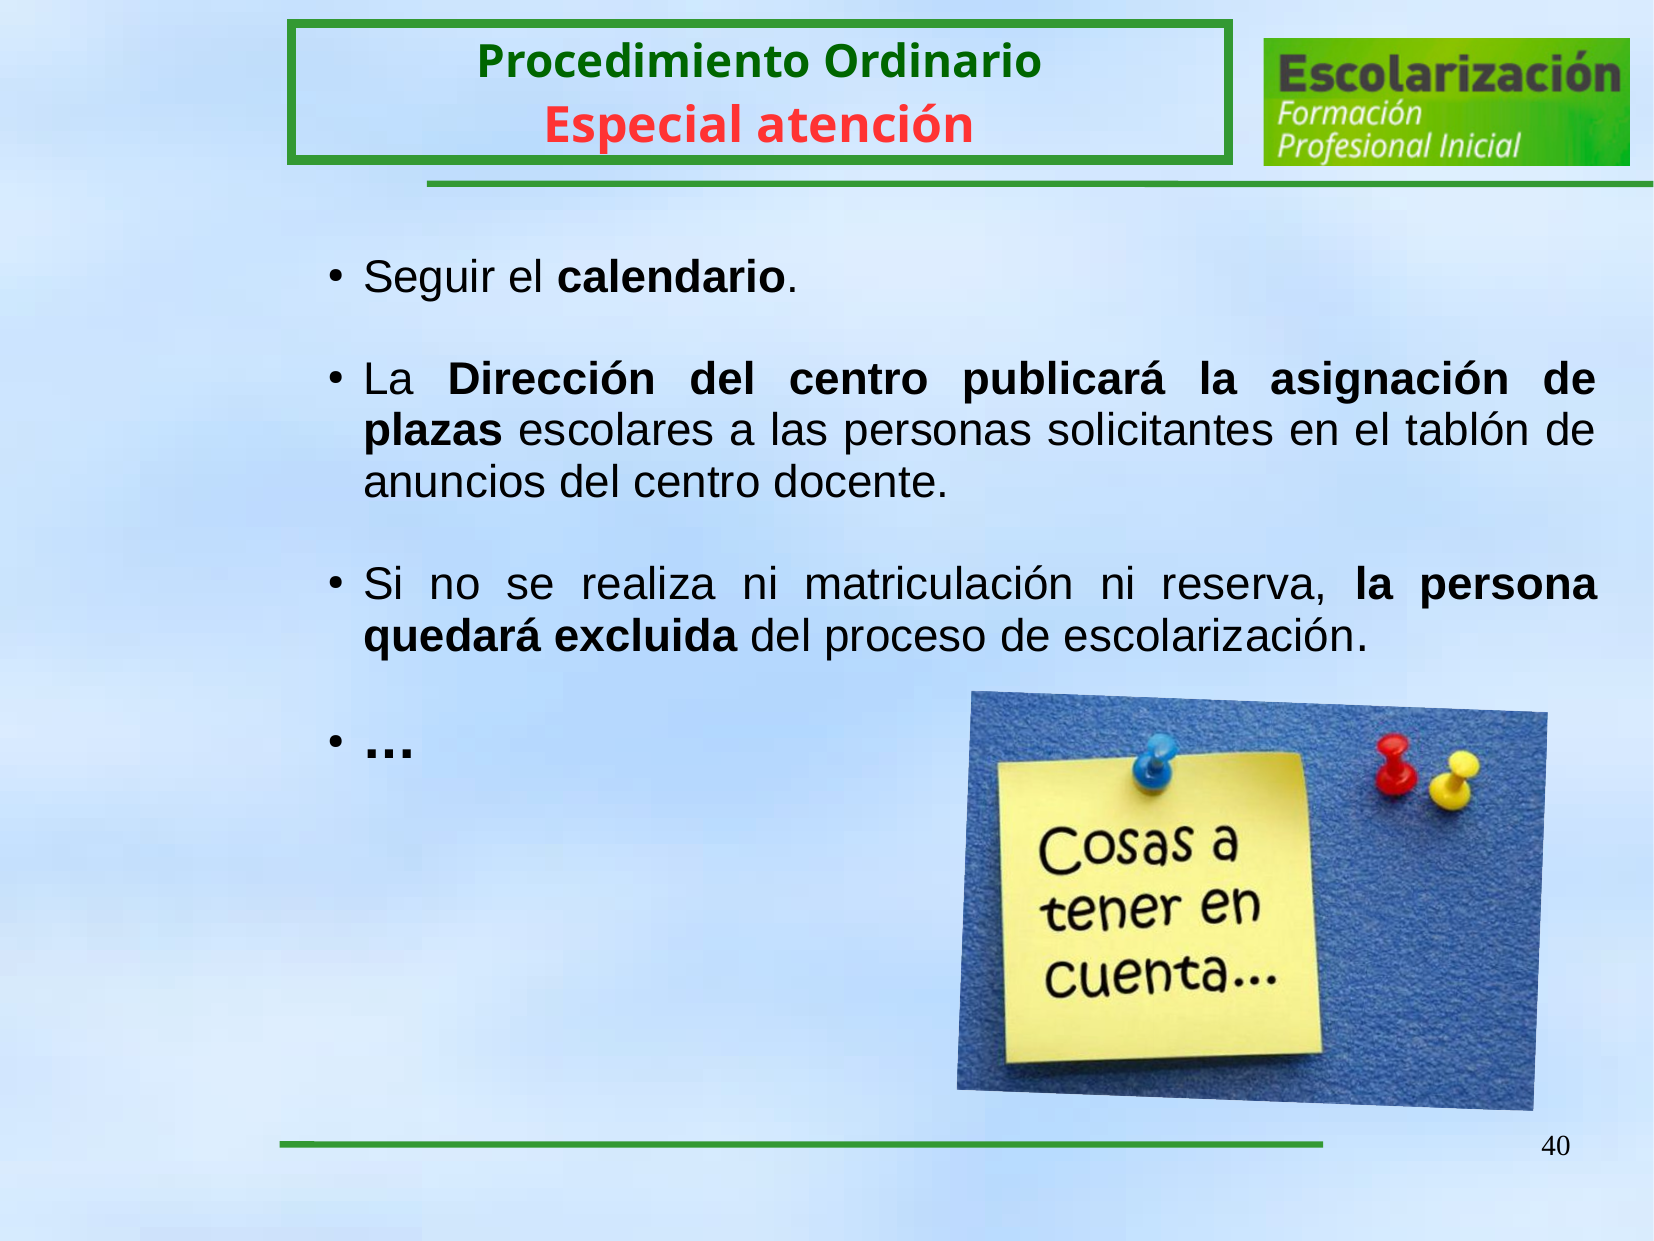

Procedimiento Ordinario
Especial atención
Seguir el calendario.
La Dirección del centro publicará la asignación de plazas escolares a las personas solicitantes en el tablón de anuncios del centro docente.
Si no se realiza ni matriculación ni reserva, la persona quedará excluida del proceso de escolarización.
...
40